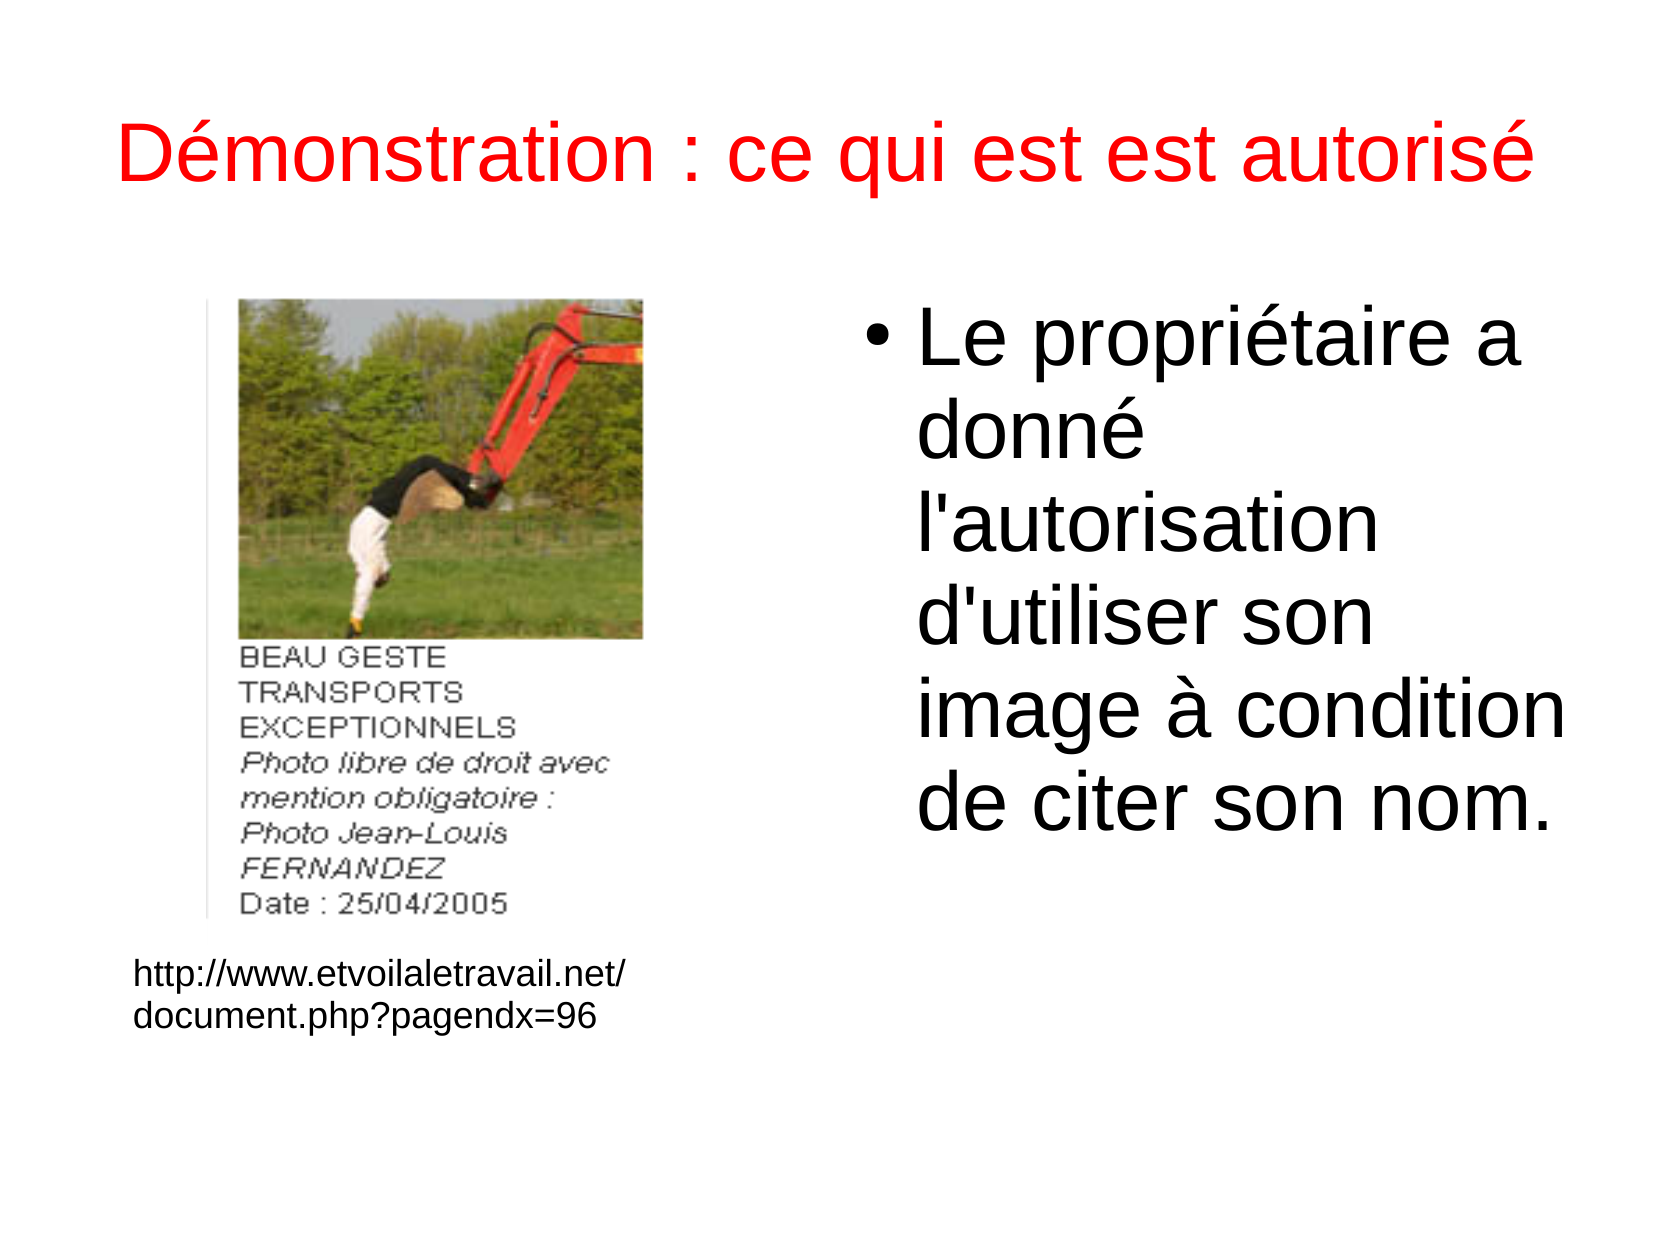

# Démonstration : ce qui est est autorisé
Le propriétaire a donné l'autorisation d'utiliser son image à condition de citer son nom.
http://www.etvoilaletravail.net/document.php?pagendx=96